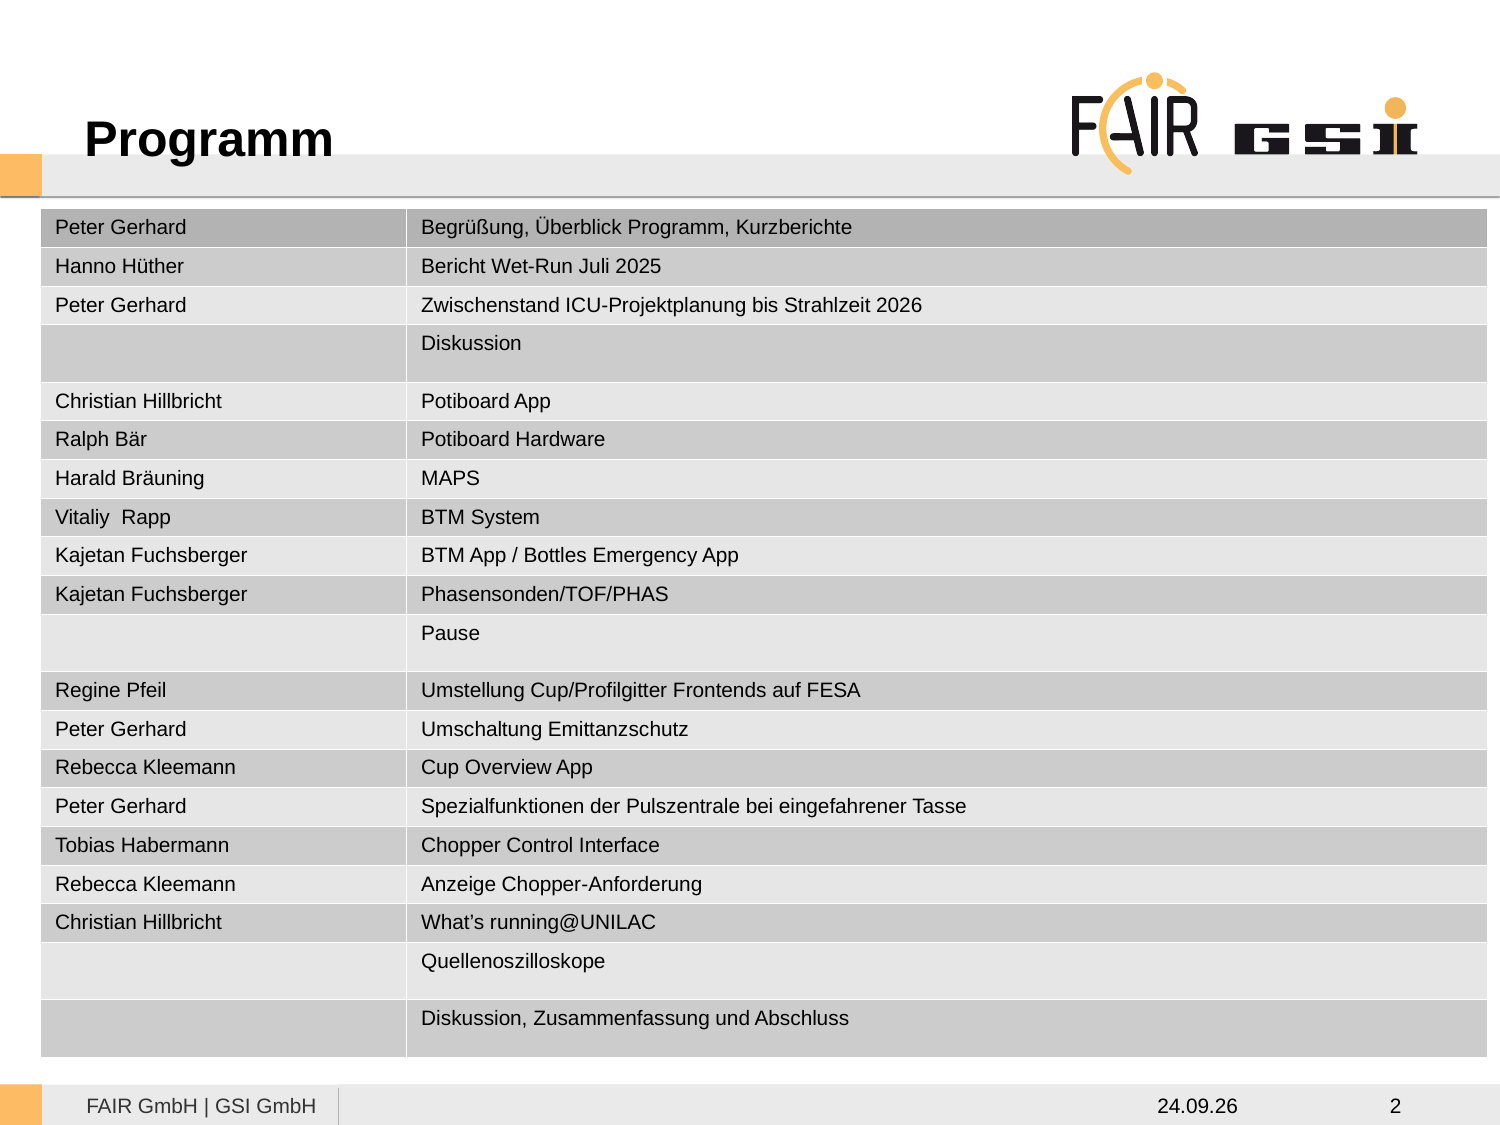

# Programm
| Peter Gerhard | Begrüßung, Überblick Programm, Kurzberichte |
| --- | --- |
| Hanno Hüther | Bericht Wet-Run Juli 2025 |
| Peter Gerhard | Zwischenstand ICU-Projektplanung bis Strahlzeit 2026 |
| | Diskussion |
| Christian Hillbricht | Potiboard App |
| Ralph Bär | Potiboard Hardware |
| Harald Bräuning | MAPS |
| Vitaliy Rapp | BTM System |
| Kajetan Fuchsberger | BTM App / Bottles Emergency App |
| Kajetan Fuchsberger | Phasensonden/TOF/PHAS |
| | Pause |
| Regine Pfeil | Umstellung Cup/Profilgitter Frontends auf FESA |
| Peter Gerhard | Umschaltung Emittanzschutz |
| Rebecca Kleemann | Cup Overview App |
| Peter Gerhard | Spezialfunktionen der Pulszentrale bei eingefahrener Tasse |
| Tobias Habermann | Chopper Control Interface |
| Rebecca Kleemann | Anzeige Chopper-Anforderung |
| Christian Hillbricht | What’s running@UNILAC |
| | Quellenoszilloskope |
| | Diskussion, Zusammenfassung und Abschluss |
Aktuelle Tagesordnung unter https://indico.gsi.de/event/23100/